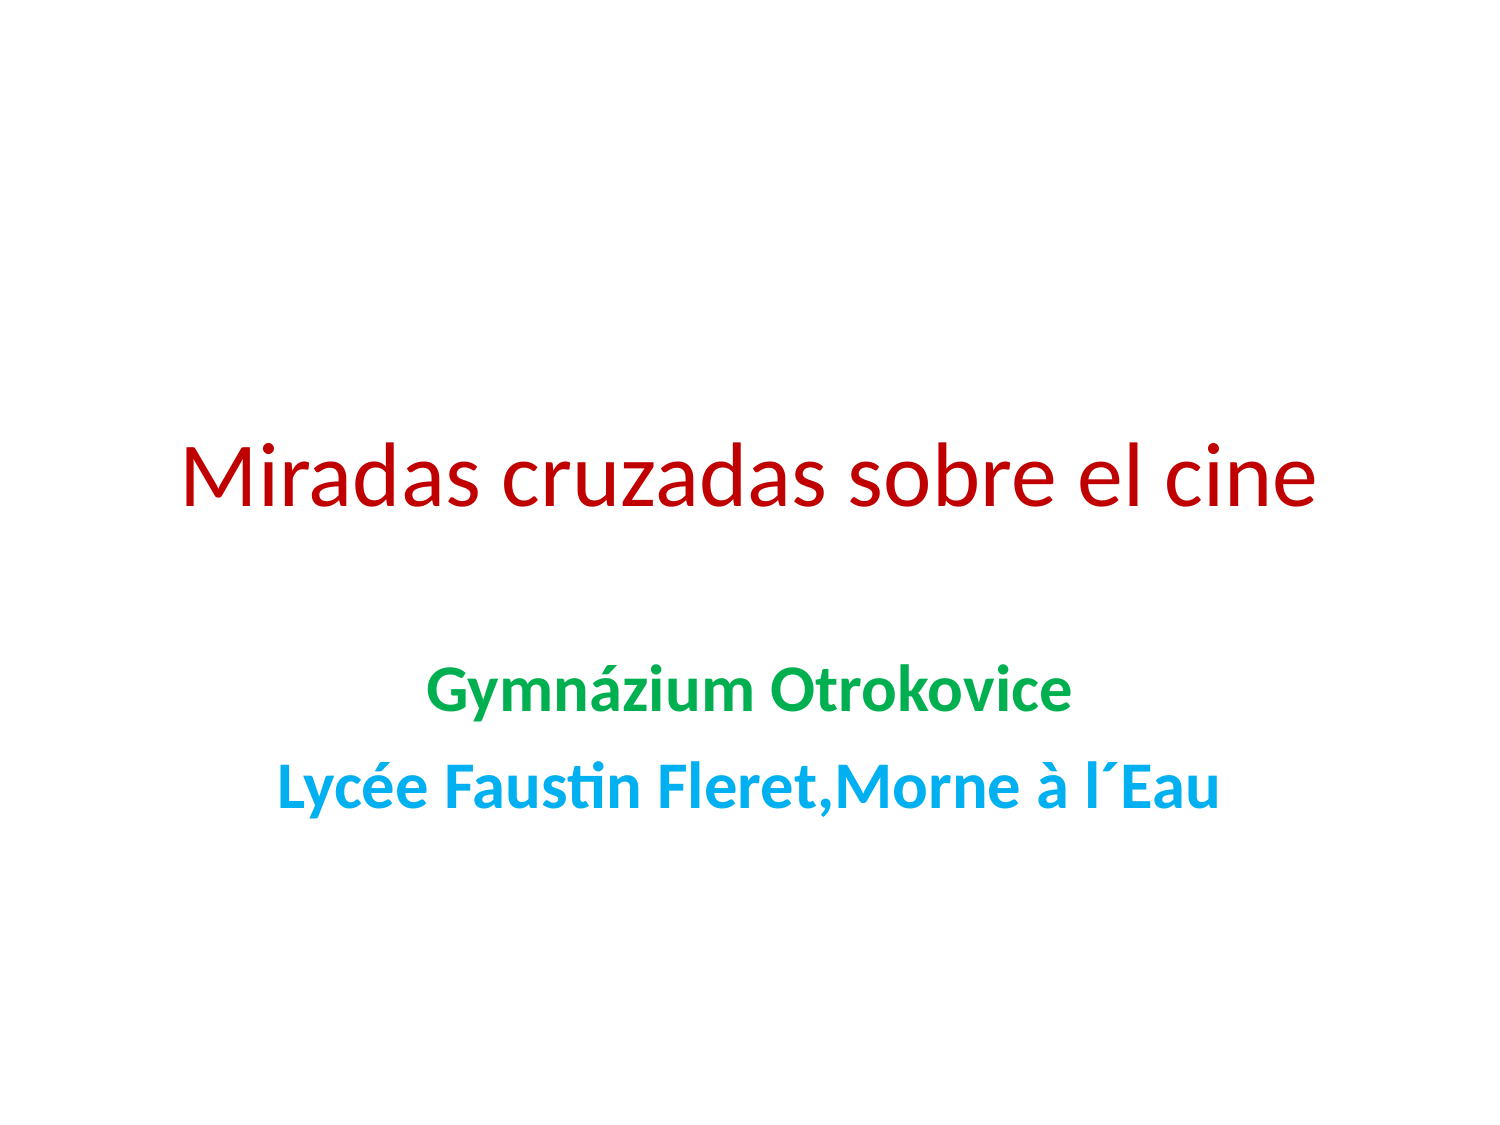

# Miradas cruzadas sobre el cine
Gymnázium Otrokovice
Lycée Faustin Fleret,Morne à l´Eau